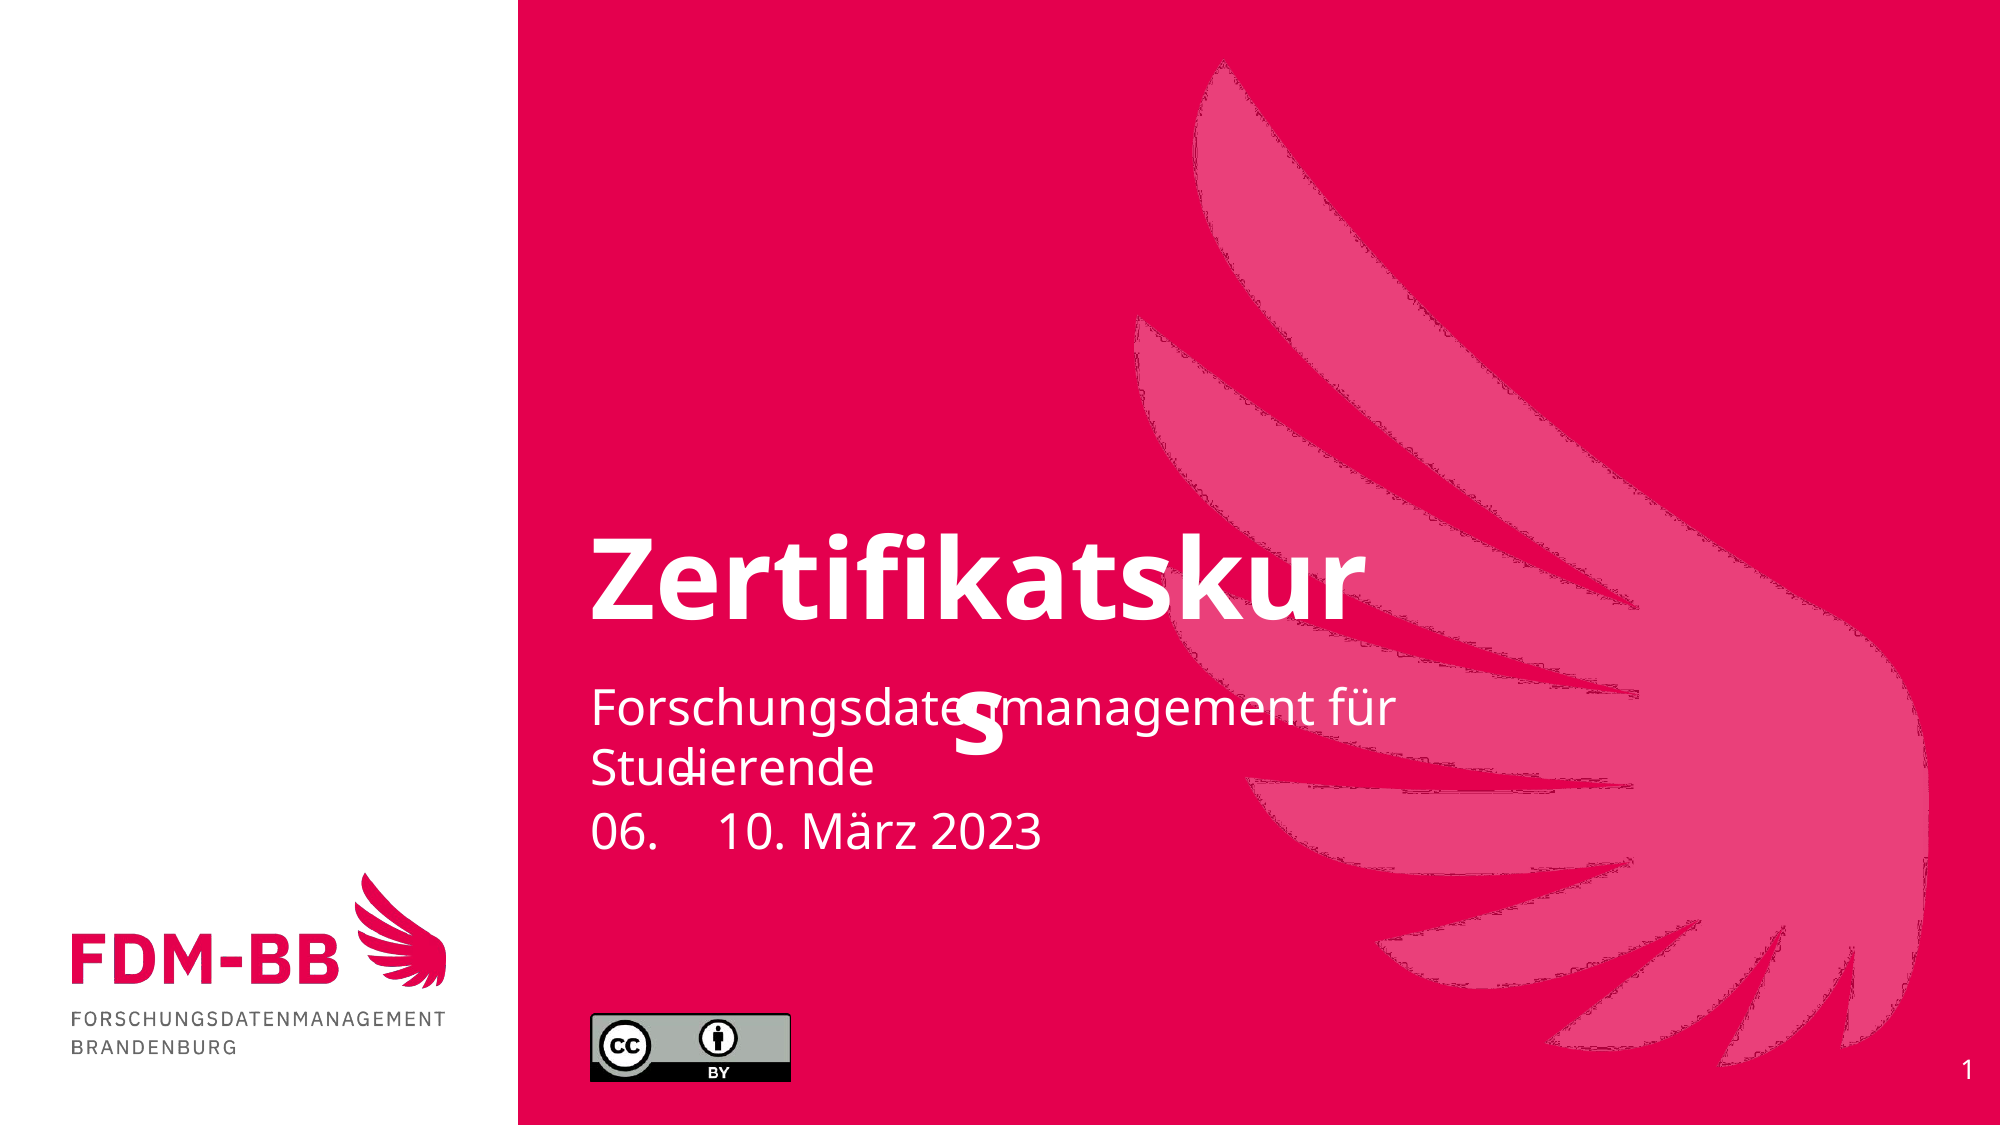

# Zertifikatskurs
Forschungsdatenmanagement für Studierende
06.	10. März 2023
1